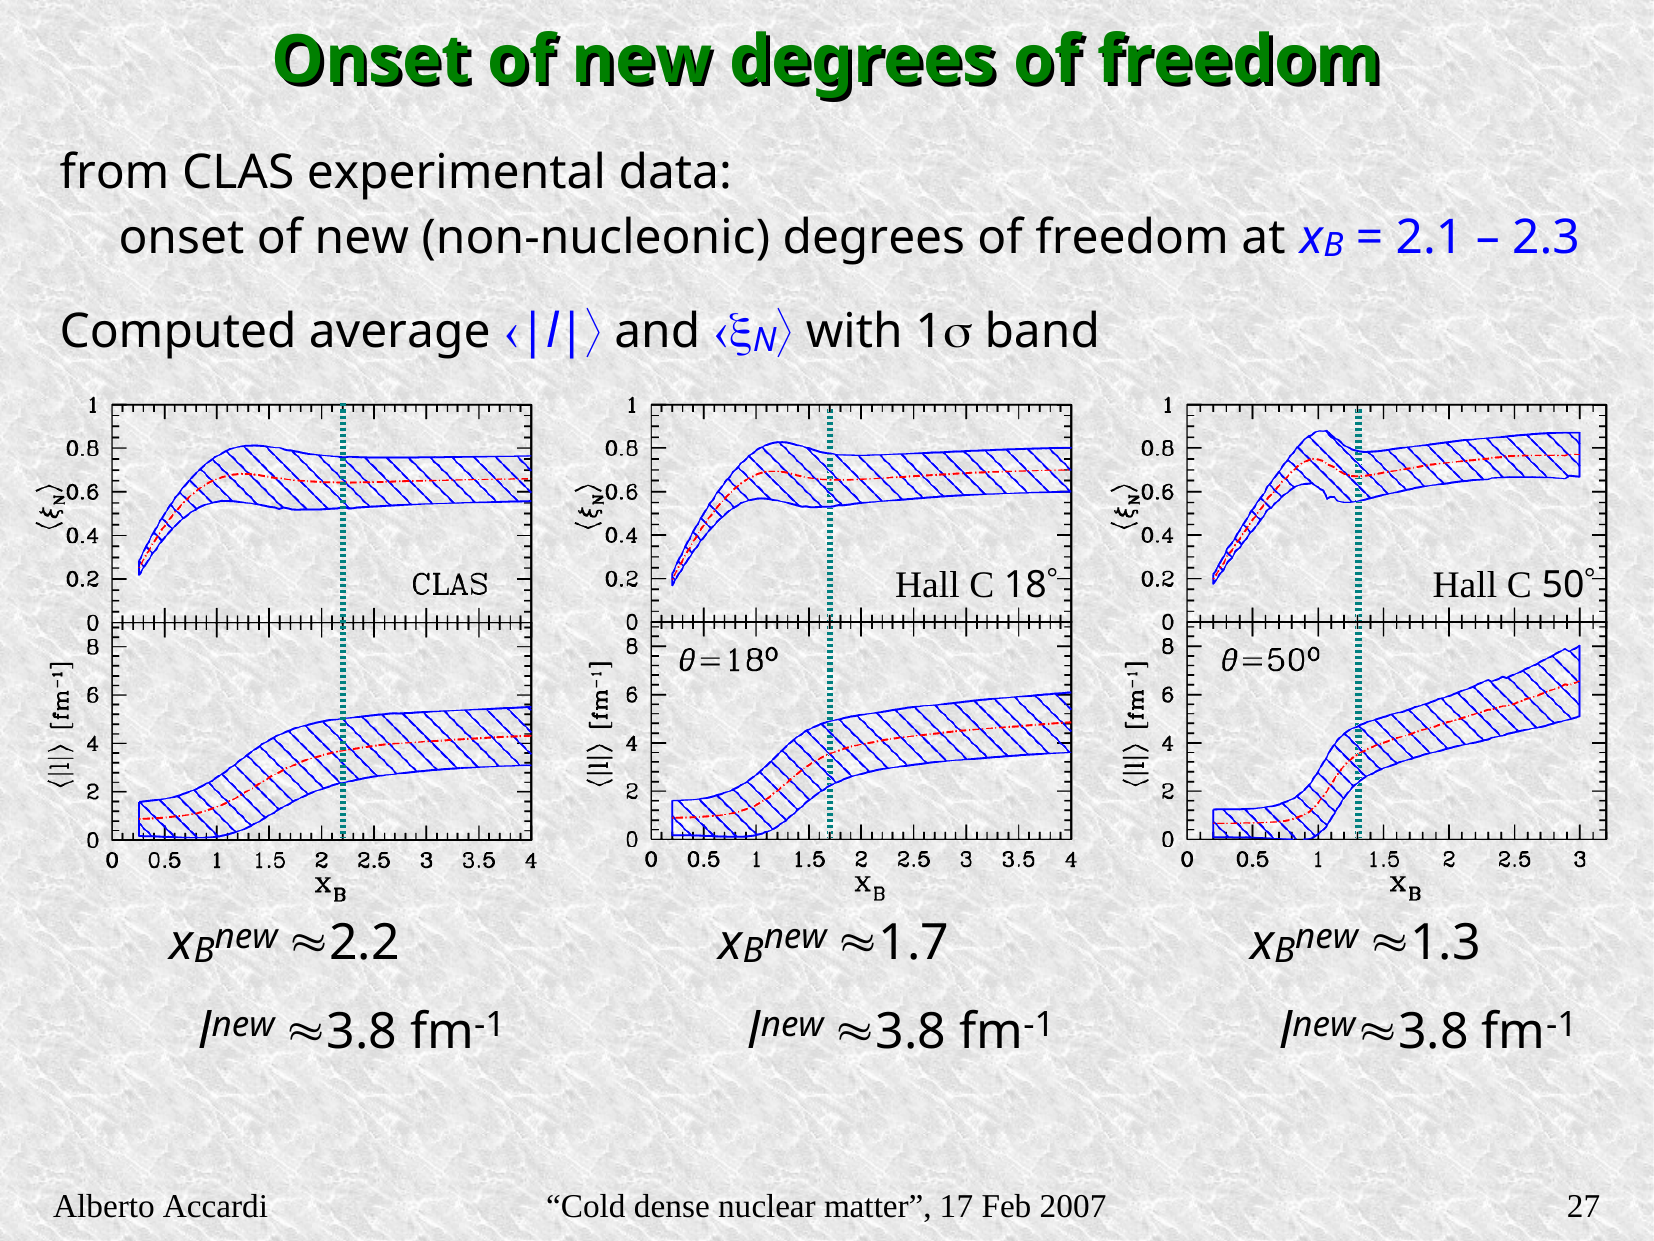

Onset of new degrees of freedom
from CLAS experimental data:
onset of new (non-nucleonic) degrees of freedom at xB = 2.1 – 2.3
Computed average |l| and xN with 1s band
Hall C 18
xBnew 1.7
lnew 3.8 fm-1
Hall C 50
xBnew 1.3
lnew3.8 fm-1
xBnew 2.2
lnew 3.8 fm-1
Alberto Accardi
Padova U.
27